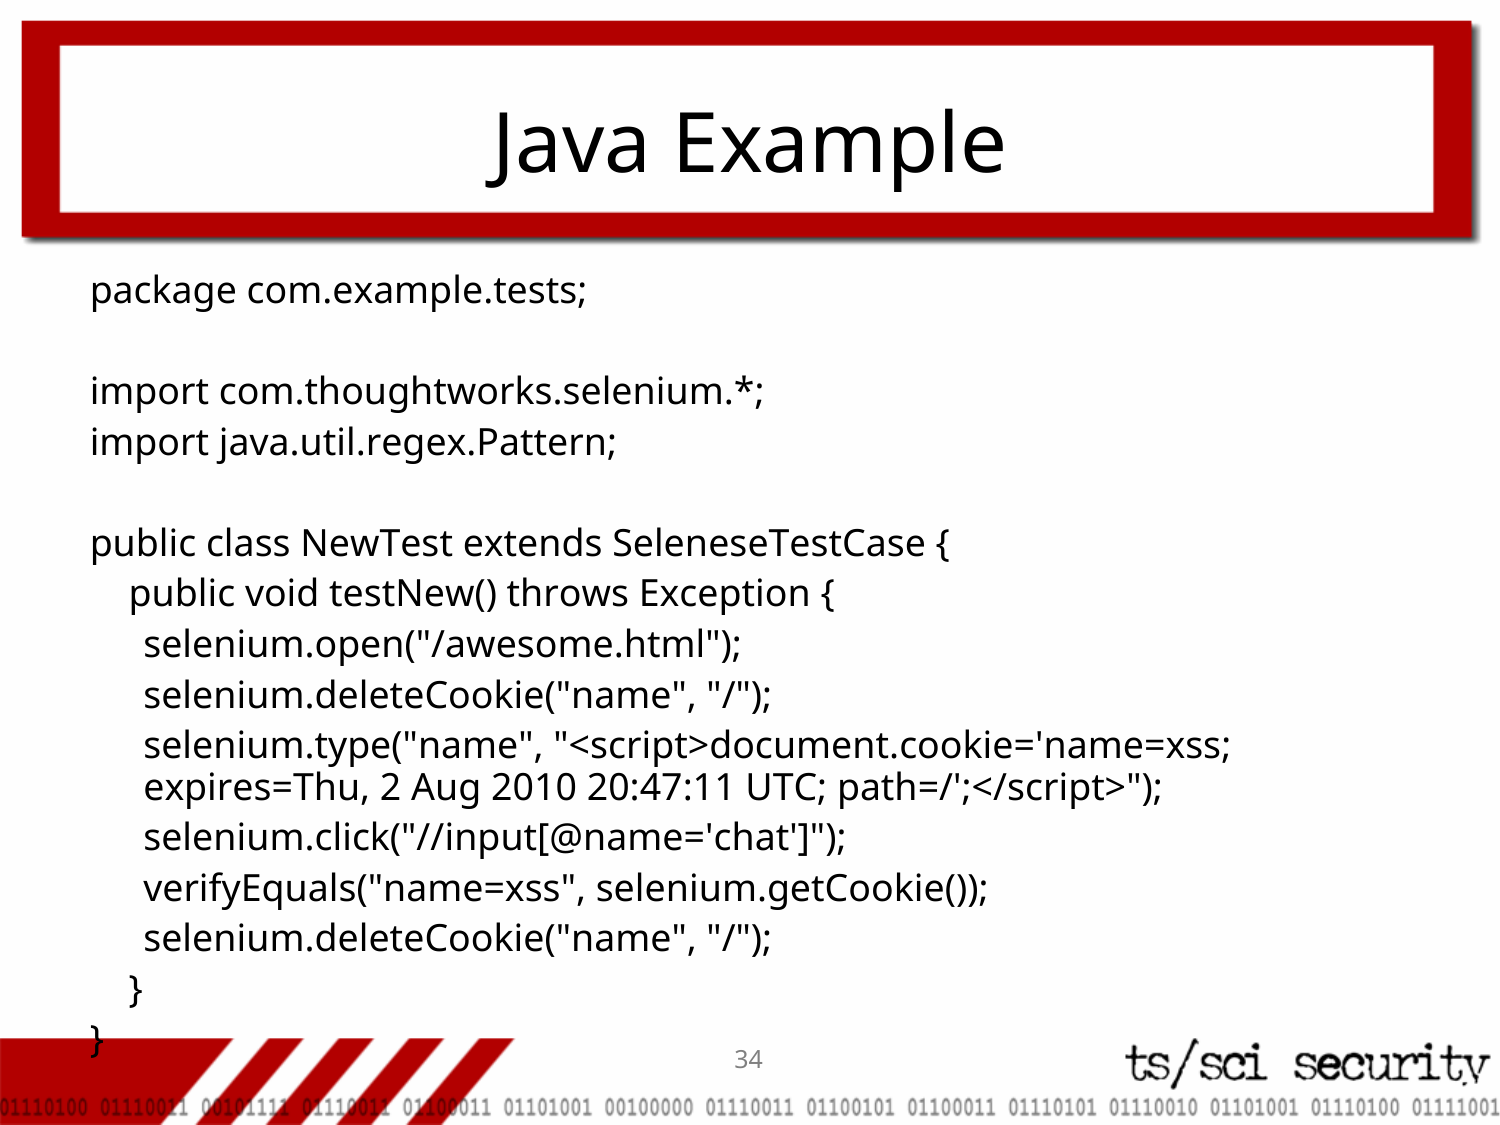

# Java Example
package com.example.tests;
import com.thoughtworks.selenium.*;
import java.util.regex.Pattern;
public class NewTest extends SeleneseTestCase {
 public void testNew() throws Exception {
	selenium.open("/awesome.html");
	selenium.deleteCookie("name", "/");
	selenium.type("name", "<script>document.cookie='name=xss; expires=Thu, 2 Aug 2010 20:47:11 UTC; path=/';</script>");
	selenium.click("//input[@name='chat']");
	verifyEquals("name=xss", selenium.getCookie());
	selenium.deleteCookie("name", "/");
 }
}
34